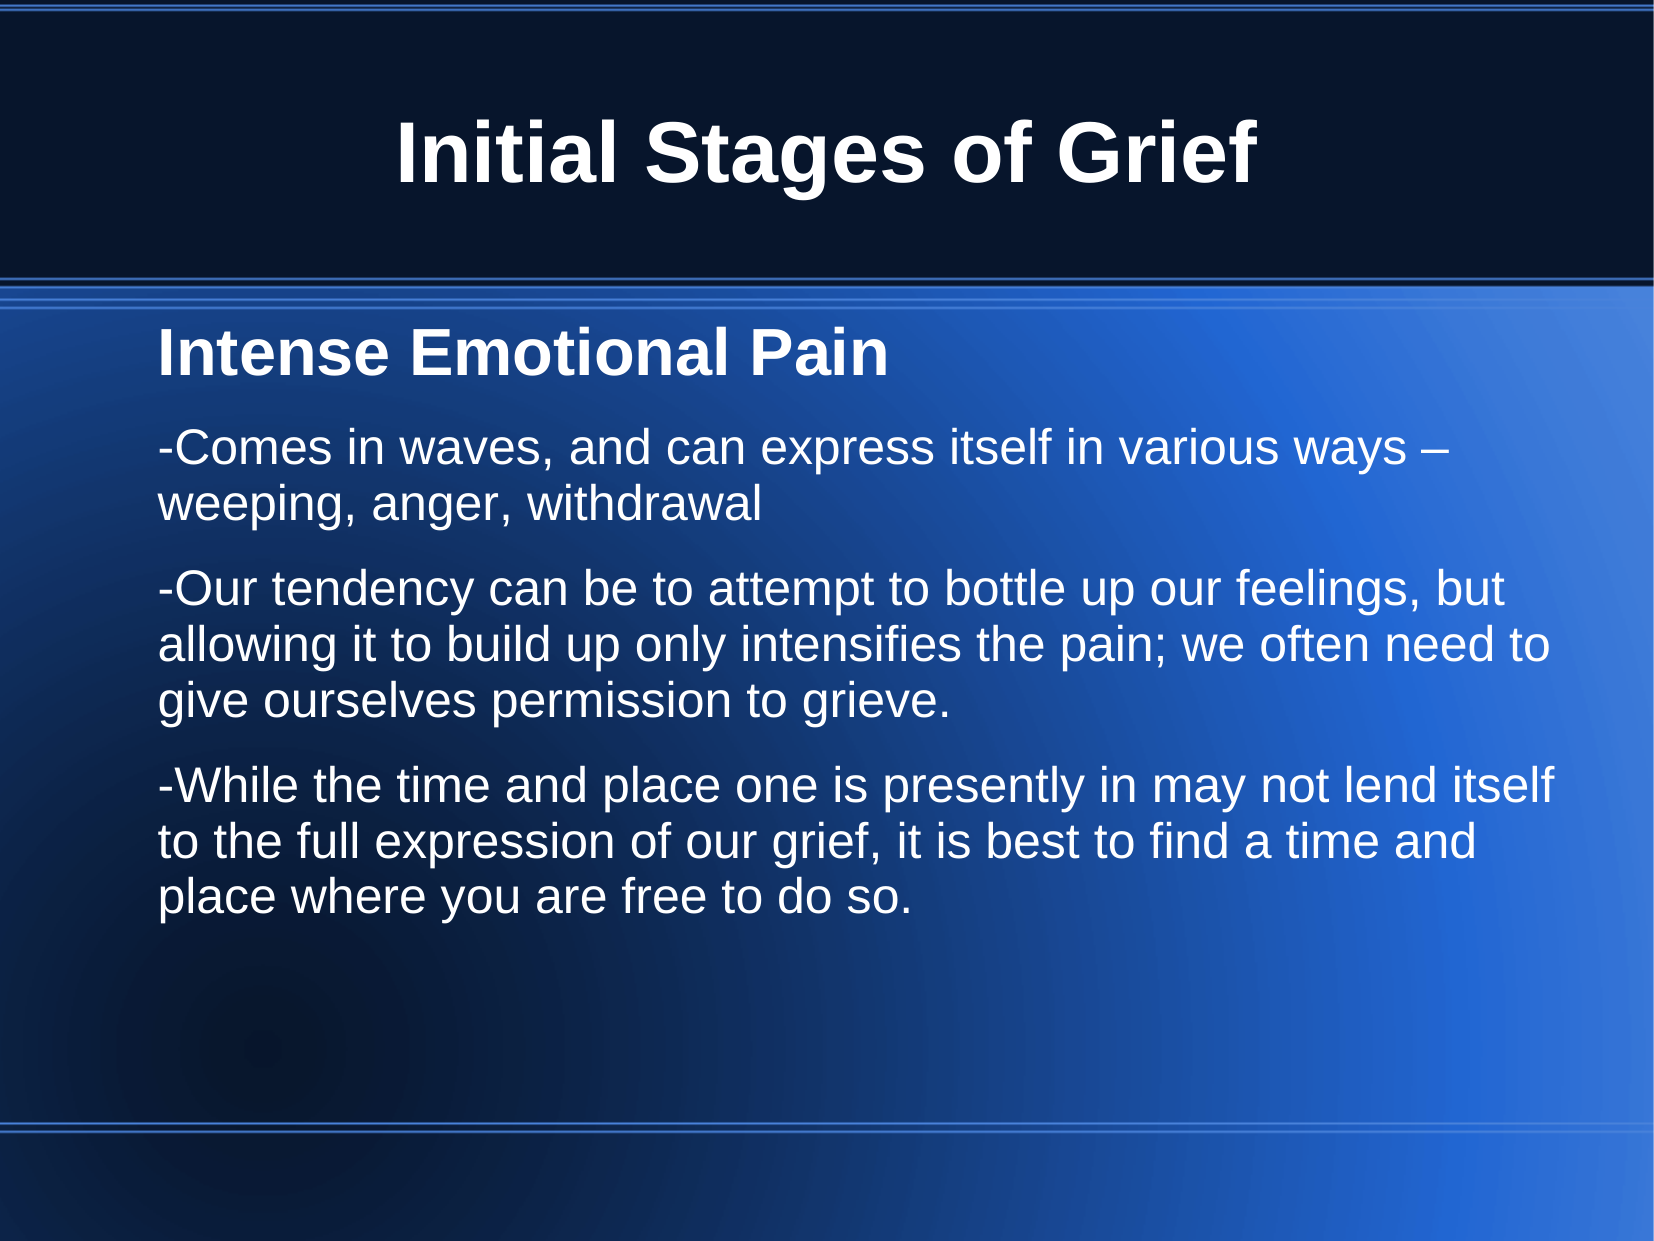

# Initial Stages of Grief
Intense Emotional Pain
-Comes in waves, and can express itself in various ways – weeping, anger, withdrawal
-Our tendency can be to attempt to bottle up our feelings, but allowing it to build up only intensifies the pain; we often need to give ourselves permission to grieve.
-While the time and place one is presently in may not lend itself to the full expression of our grief, it is best to find a time and place where you are free to do so.